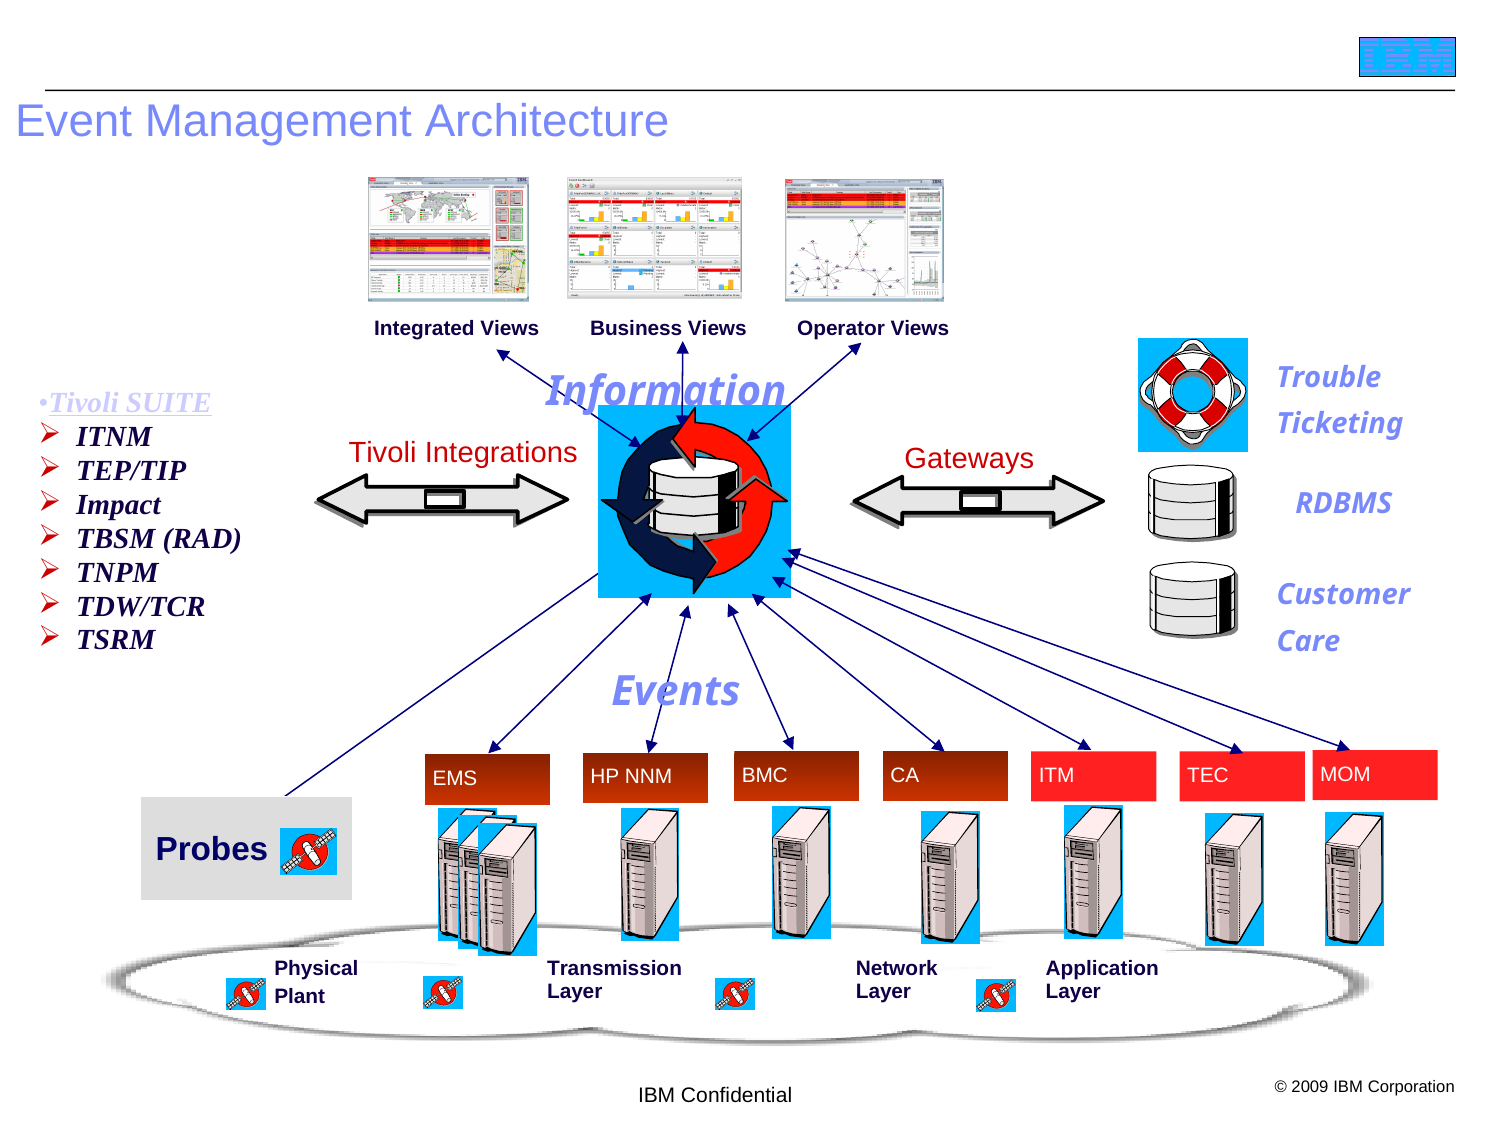

# Event Management Architecture
Operator Views
Business Views
Integrated Views
Trouble
Ticketing
Information
Tivoli SUITE
 ITNM
 TEP/TIP
 Impact
 TBSM (RAD)
 TNPM
 TDW/TCR
 TSRM
Tivoli Integrations
Gateways
RDBMS
Customer
Care
Events
MOM
BMC
CA
ITM
TEC
HP NNM
EMS
Probes
Physical
Plant
Transmission
Layer
Network
Layer
Application
Layer